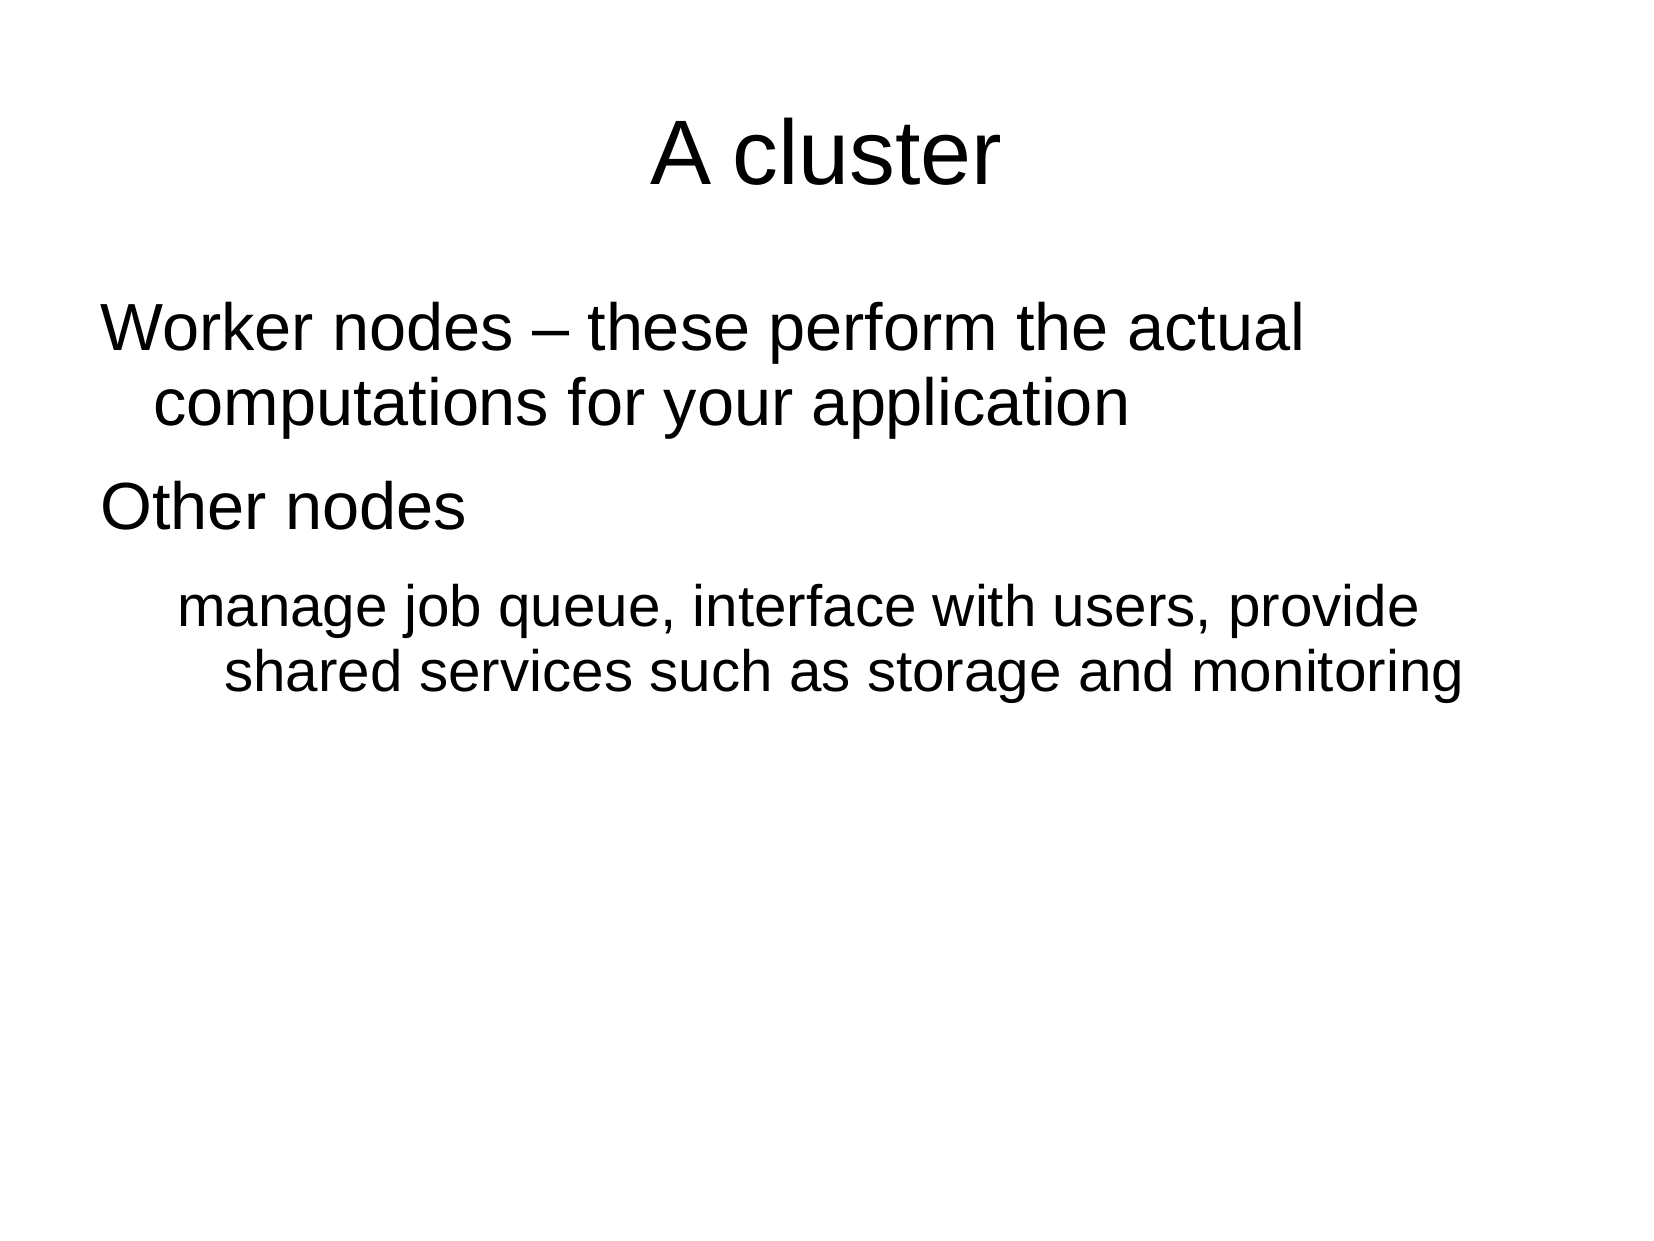

# A cluster
Worker nodes – these perform the actual computations for your application
Other nodes
manage job queue, interface with users, provide shared services such as storage and monitoring